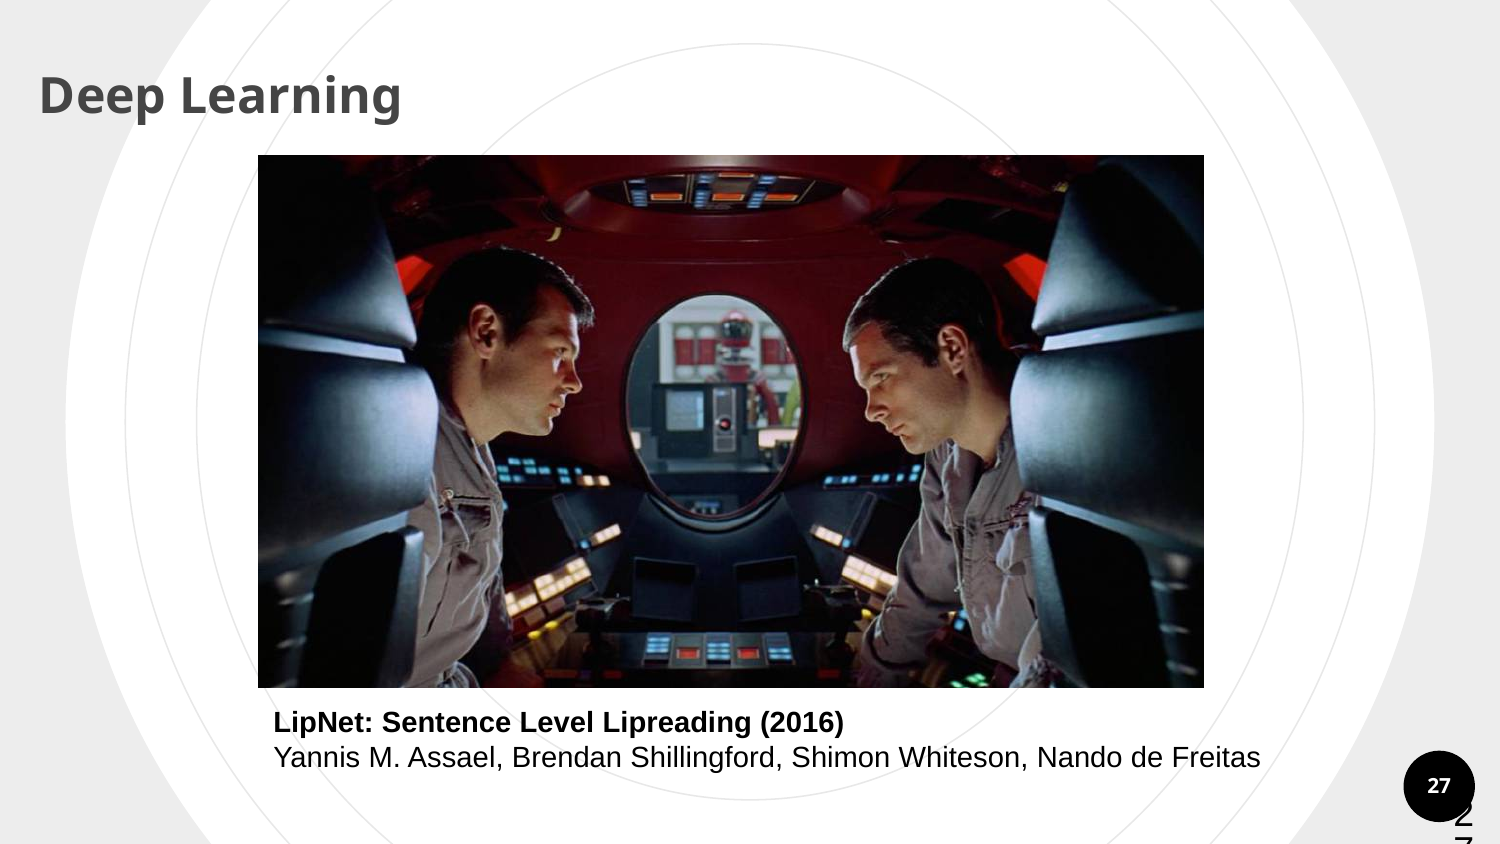

Deep Learning
LipNet: Sentence Level Lipreading (2016)
Yannis M. Assael, Brendan Shillingford, Shimon Whiteson, Nando de Freitas